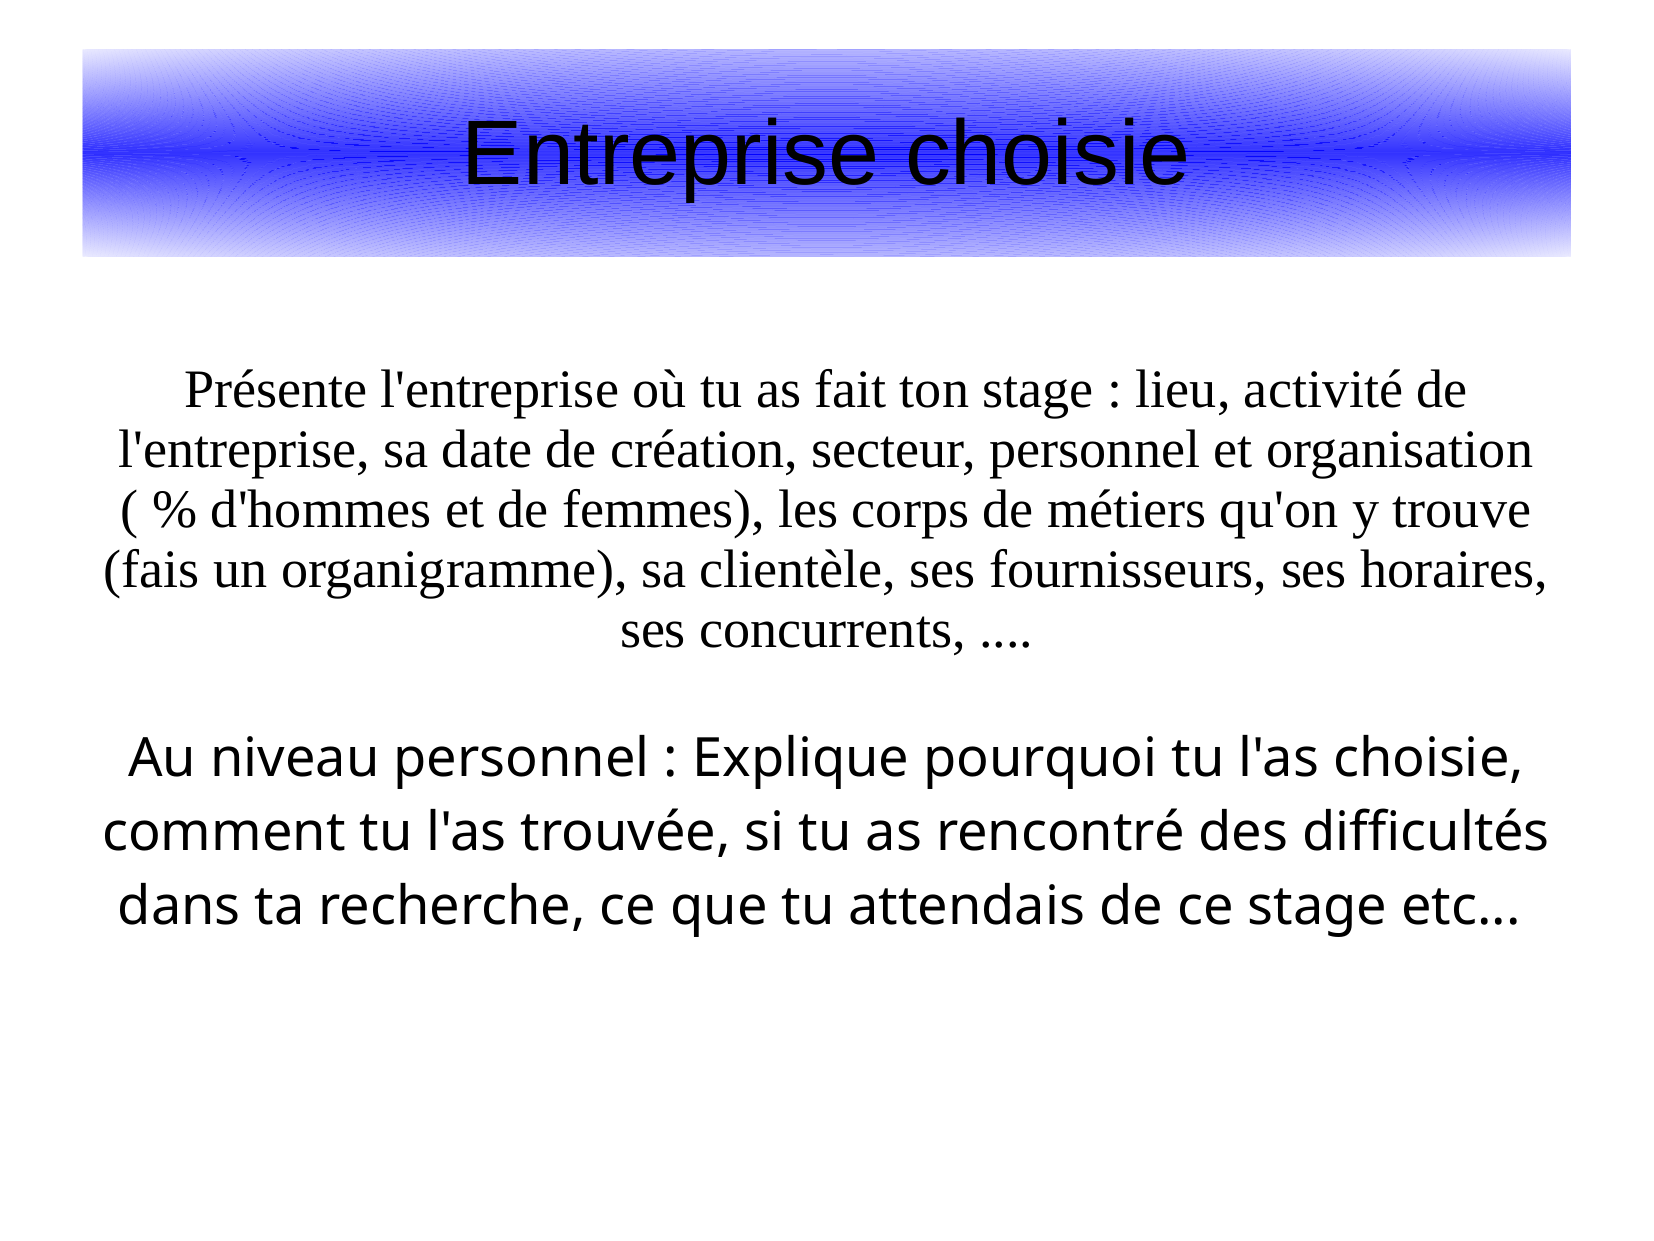

# Entreprise choisie
Présente l'entreprise où tu as fait ton stage : lieu, activité de l'entreprise, sa date de création, secteur, personnel et organisation ( % d'hommes et de femmes), les corps de métiers qu'on y trouve (fais un organigramme), sa clientèle, ses fournisseurs, ses horaires, ses concurrents, ....
Au niveau personnel : Explique pourquoi tu l'as choisie, comment tu l'as trouvée, si tu as rencontré des difficultés dans ta recherche, ce que tu attendais de ce stage etc...